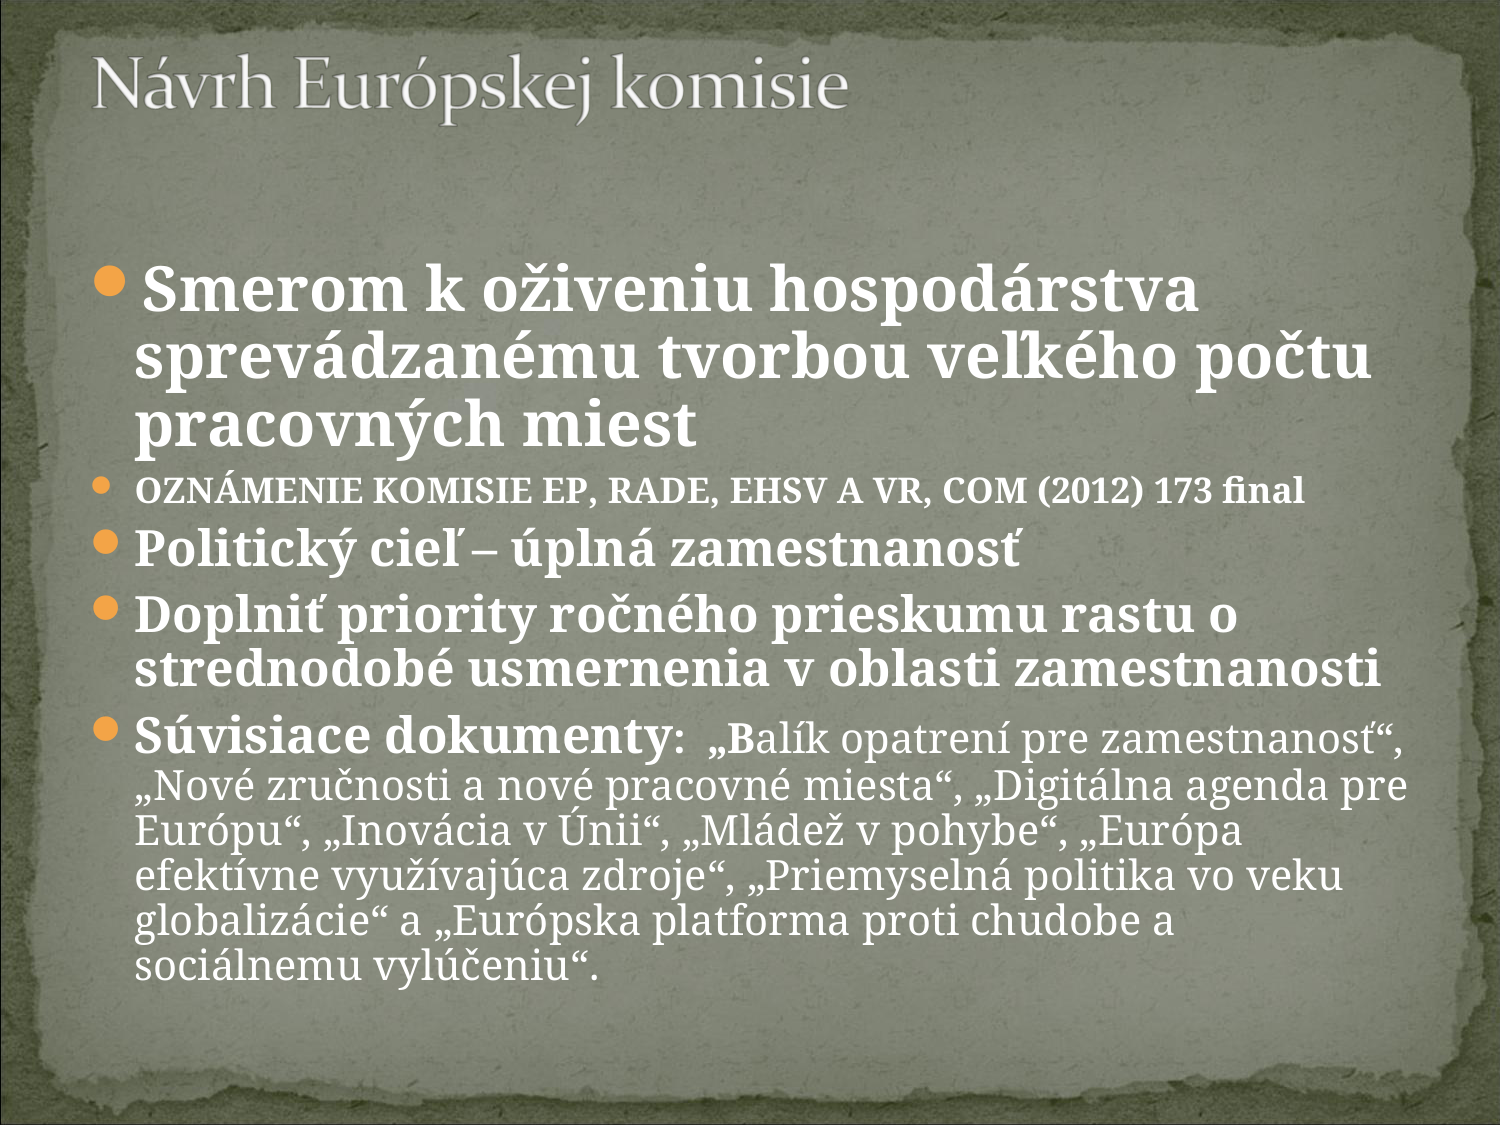

# Smerom k oživeniu hospodárstva sprevádzanému tvorbou veľkého počtu pracovných miest
OZNÁMENIE KOMISIE EP, RADE, EHSV A VR, COM (2012) 173 final
Politický cieľ – úplná zamestnanosť
Doplniť priority ročného prieskumu rastu o strednodobé usmernenia v oblasti zamestnanosti
Súvisiace dokumenty: „Balík opatrení pre zamestnanosť“, „Nové zručnosti a nové pracovné miesta“, „Digitálna agenda pre Európu“, „Inovácia v Únii“, „Mládež v pohybe“, „Európa efektívne využívajúca zdroje“, „Priemyselná politika vo veku globalizácie“ a „Európska platforma proti chudobe a sociálnemu vylúčeniu“.